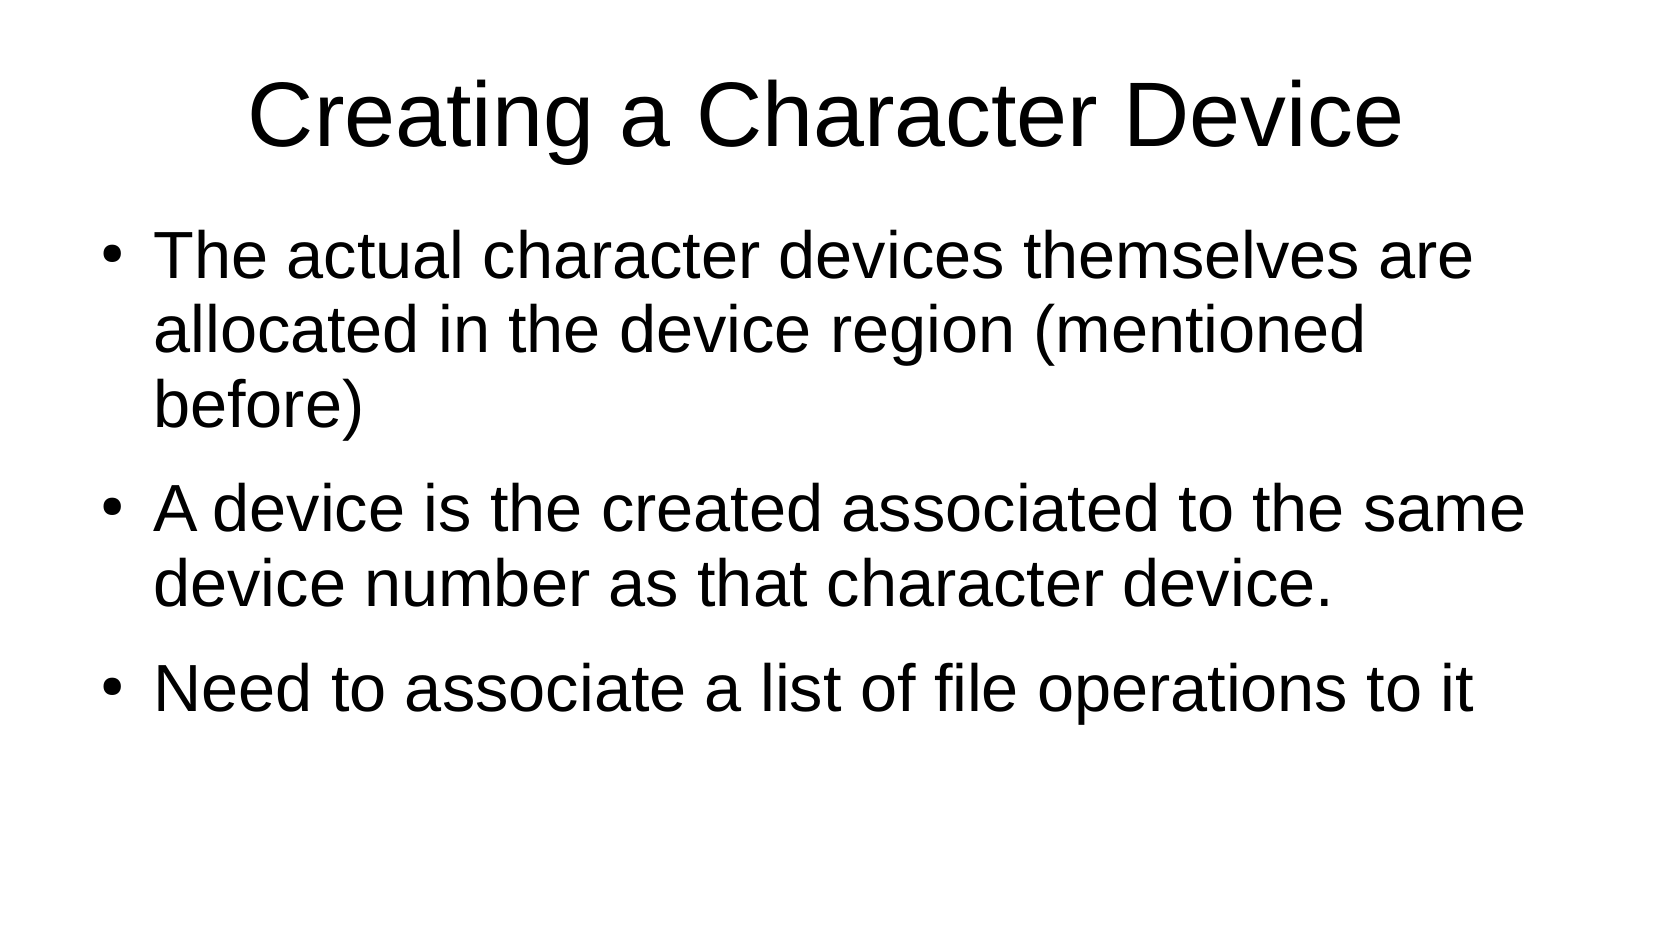

# Creating a Character Device
The actual character devices themselves are allocated in the device region (mentioned before)
A device is the created associated to the same device number as that character device.
Need to associate a list of file operations to it